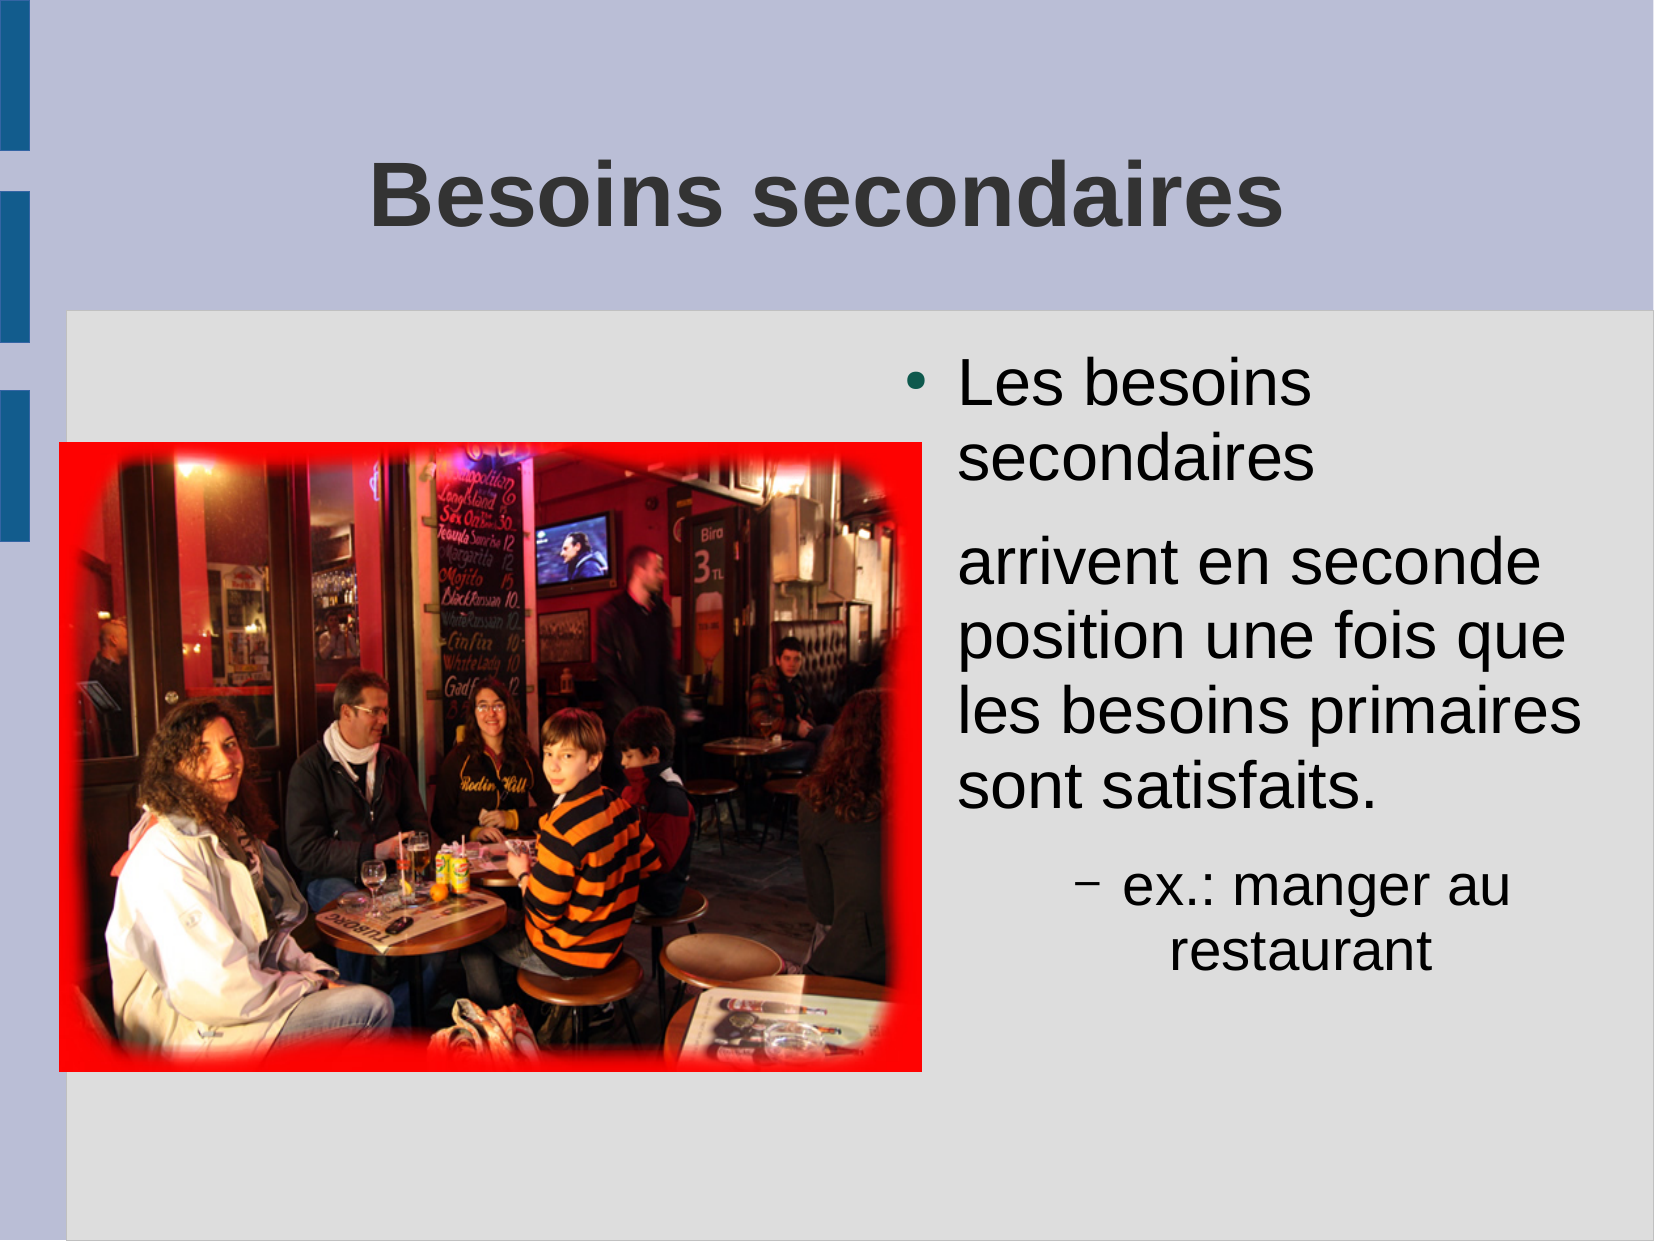

# Besoins secondaires
Les besoins secondaires
arrivent en seconde position une fois que les besoins primaires sont satisfaits.
ex.: manger au restaurant